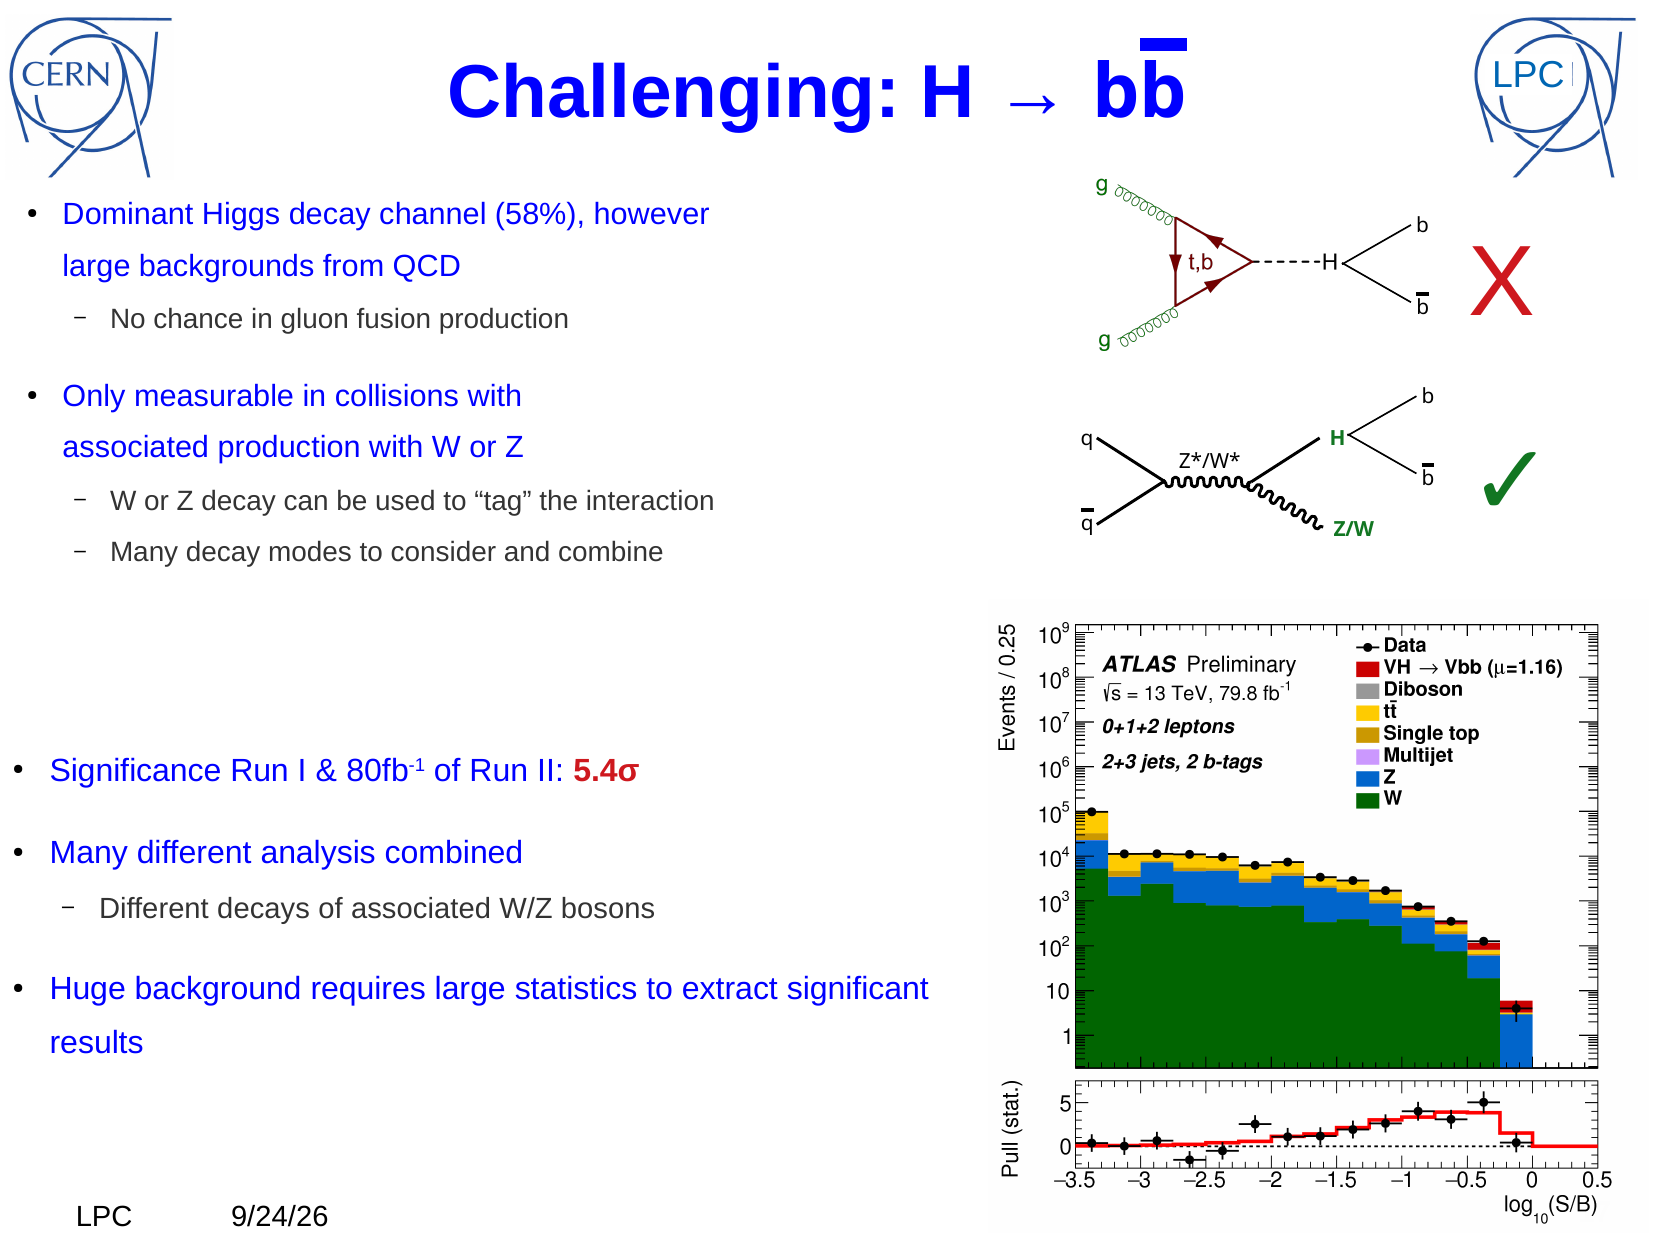

# Challenging: H → bb
b
b
Dominant Higgs decay channel (58%), however
large backgrounds from QCD
No chance in gluon fusion production
Only measurable in collisions with
associated production with W or Z
W or Z decay can be used to “tag” the interaction
Many decay modes to consider and combine
X
b
b
q
H
Z*/W*
Z/W
q
✓
Significance Run I & 80fb-1 of Run II: 5.4σ
Many different analysis combined
Different decays of associated W/Z bosons
Huge background requires large statistics to extract significant results